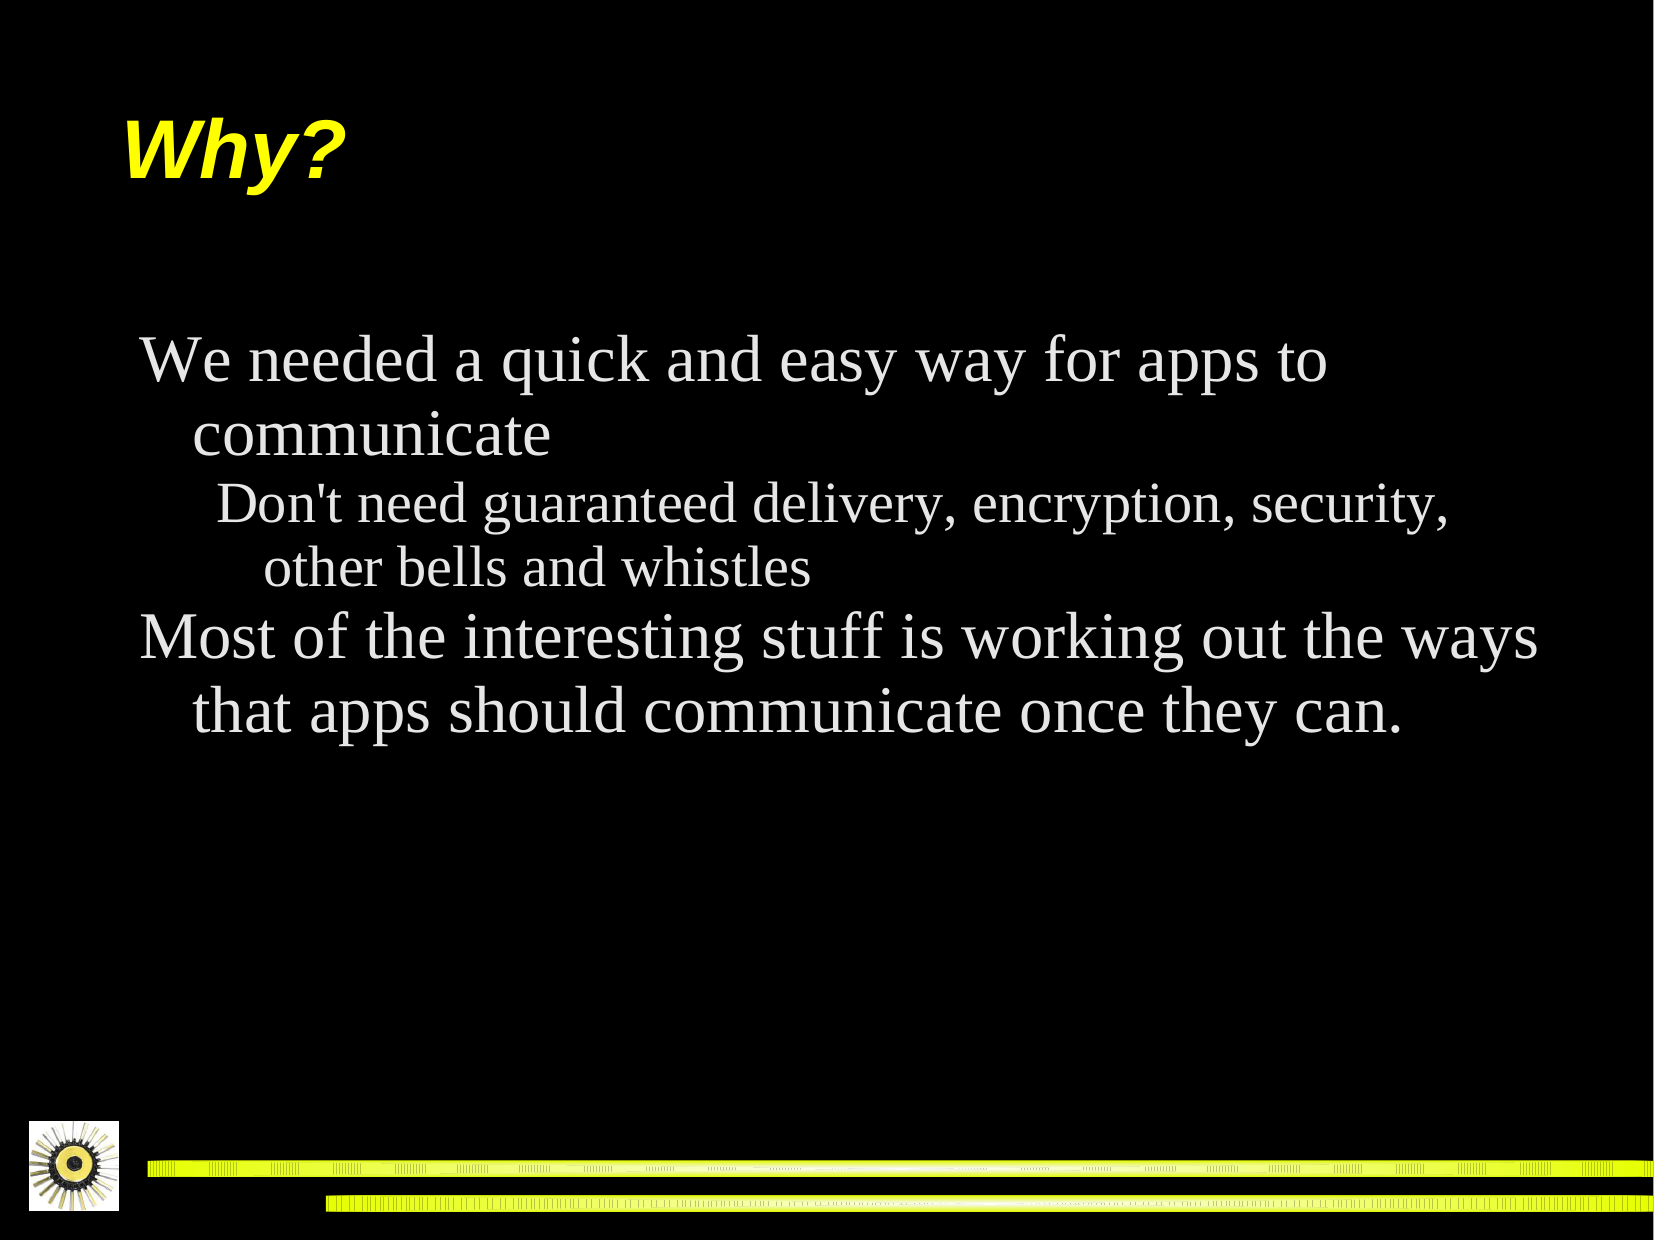

# Why?
We needed a quick and easy way for apps to communicate
Don't need guaranteed delivery, encryption, security, other bells and whistles
Most of the interesting stuff is working out the ways that apps should communicate once they can.